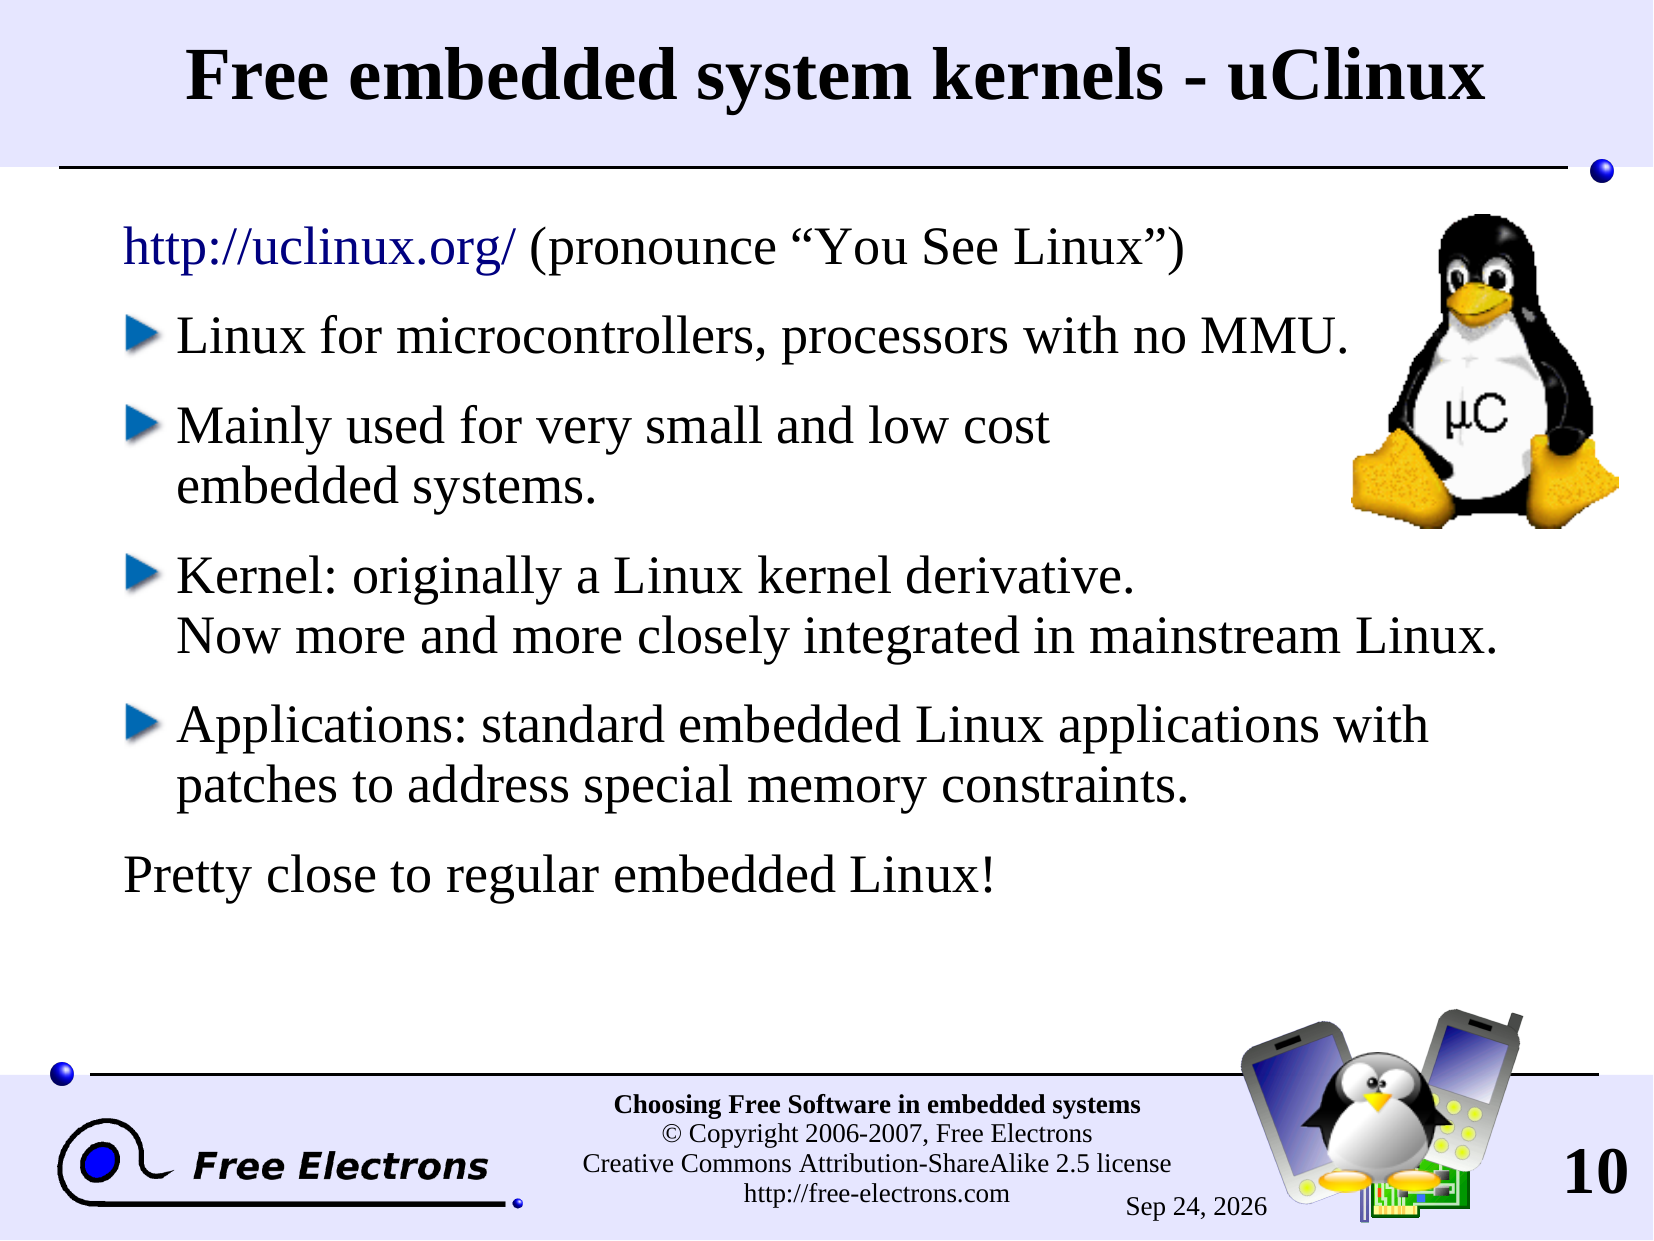

# Free embedded system kernels - uClinux
http://uclinux.org/ (pronounce “You See Linux”)
Linux for microcontrollers, processors with no MMU.
Mainly used for very small and low cost
embedded systems.
Kernel: originally a Linux kernel derivative.
Now more and more closely integrated in mainstream Linux.
Applications: standard embedded Linux applications with patches to address special memory constraints.
Pretty close to regular embedded Linux!